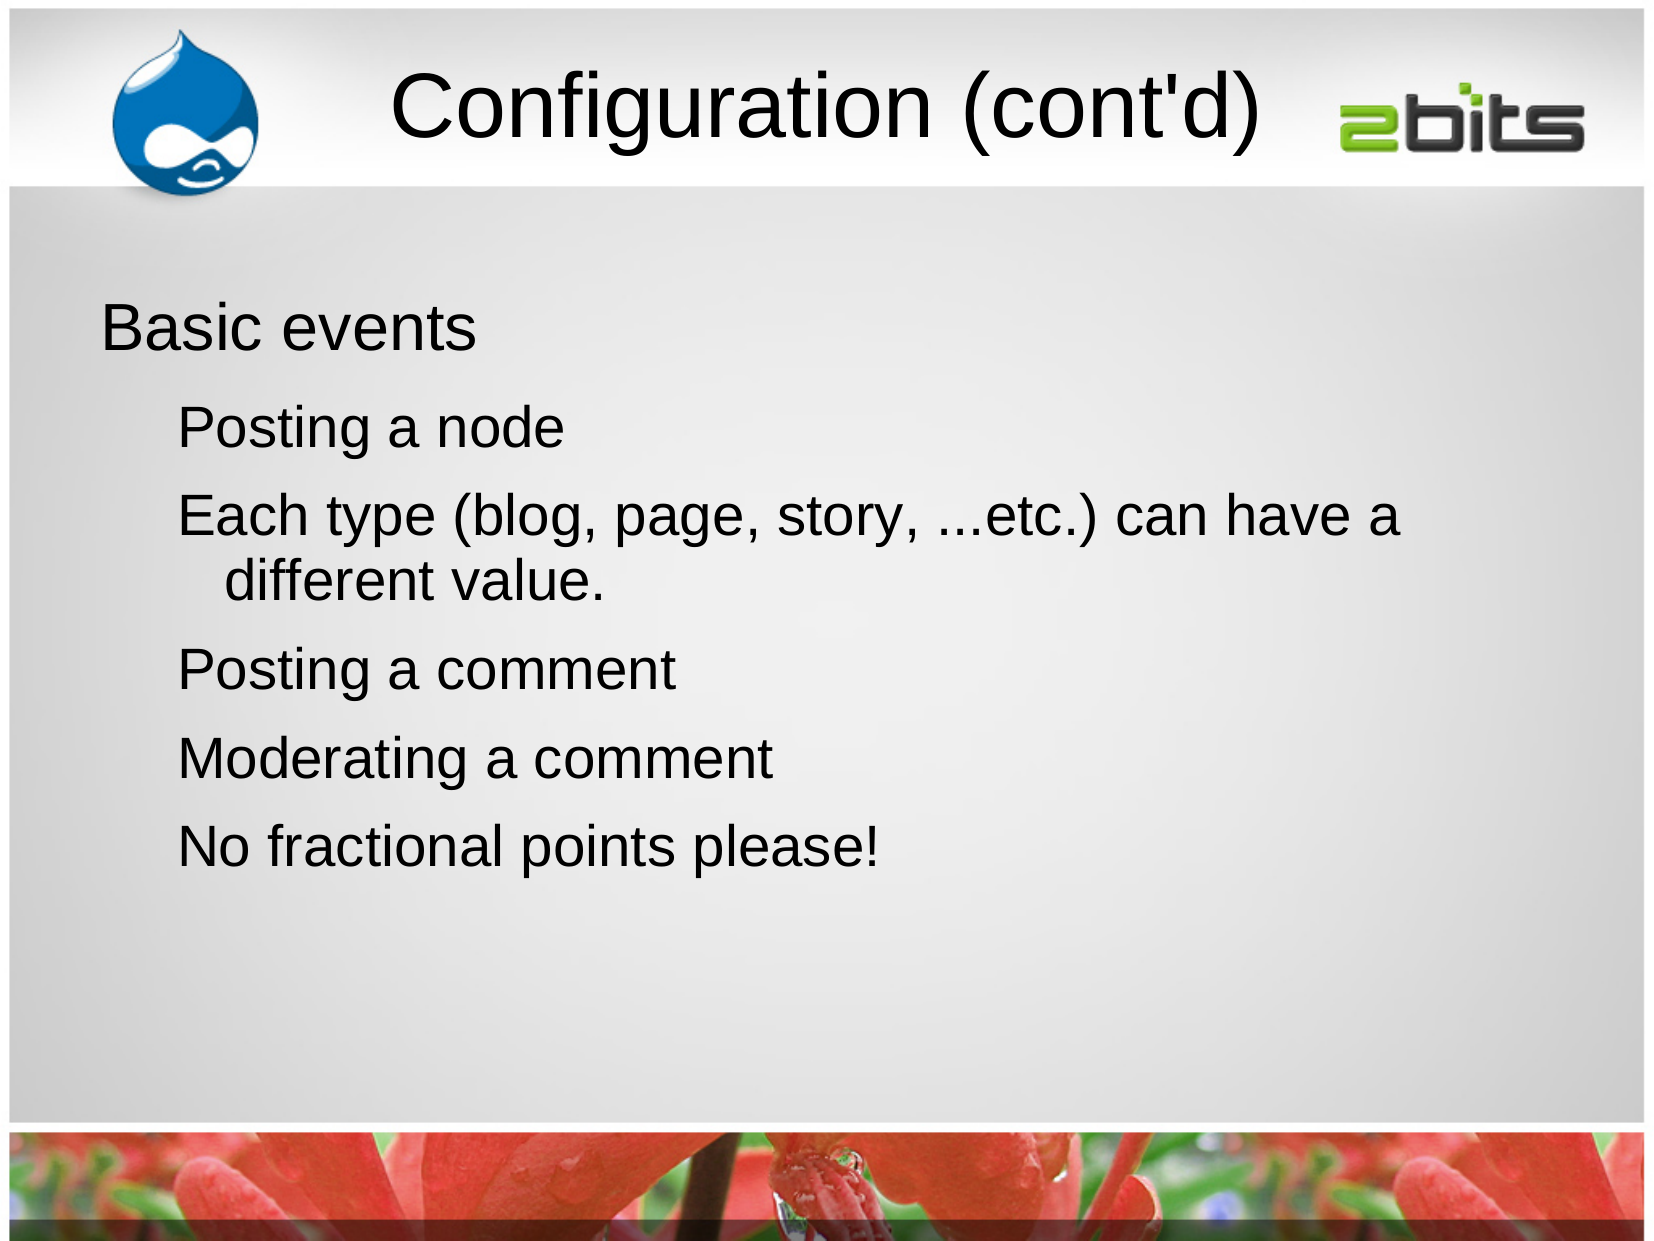

# Configuration (cont'd)
Basic events
Posting a node
Each type (blog, page, story, ...etc.) can have a different value.
Posting a comment
Moderating a comment
No fractional points please!